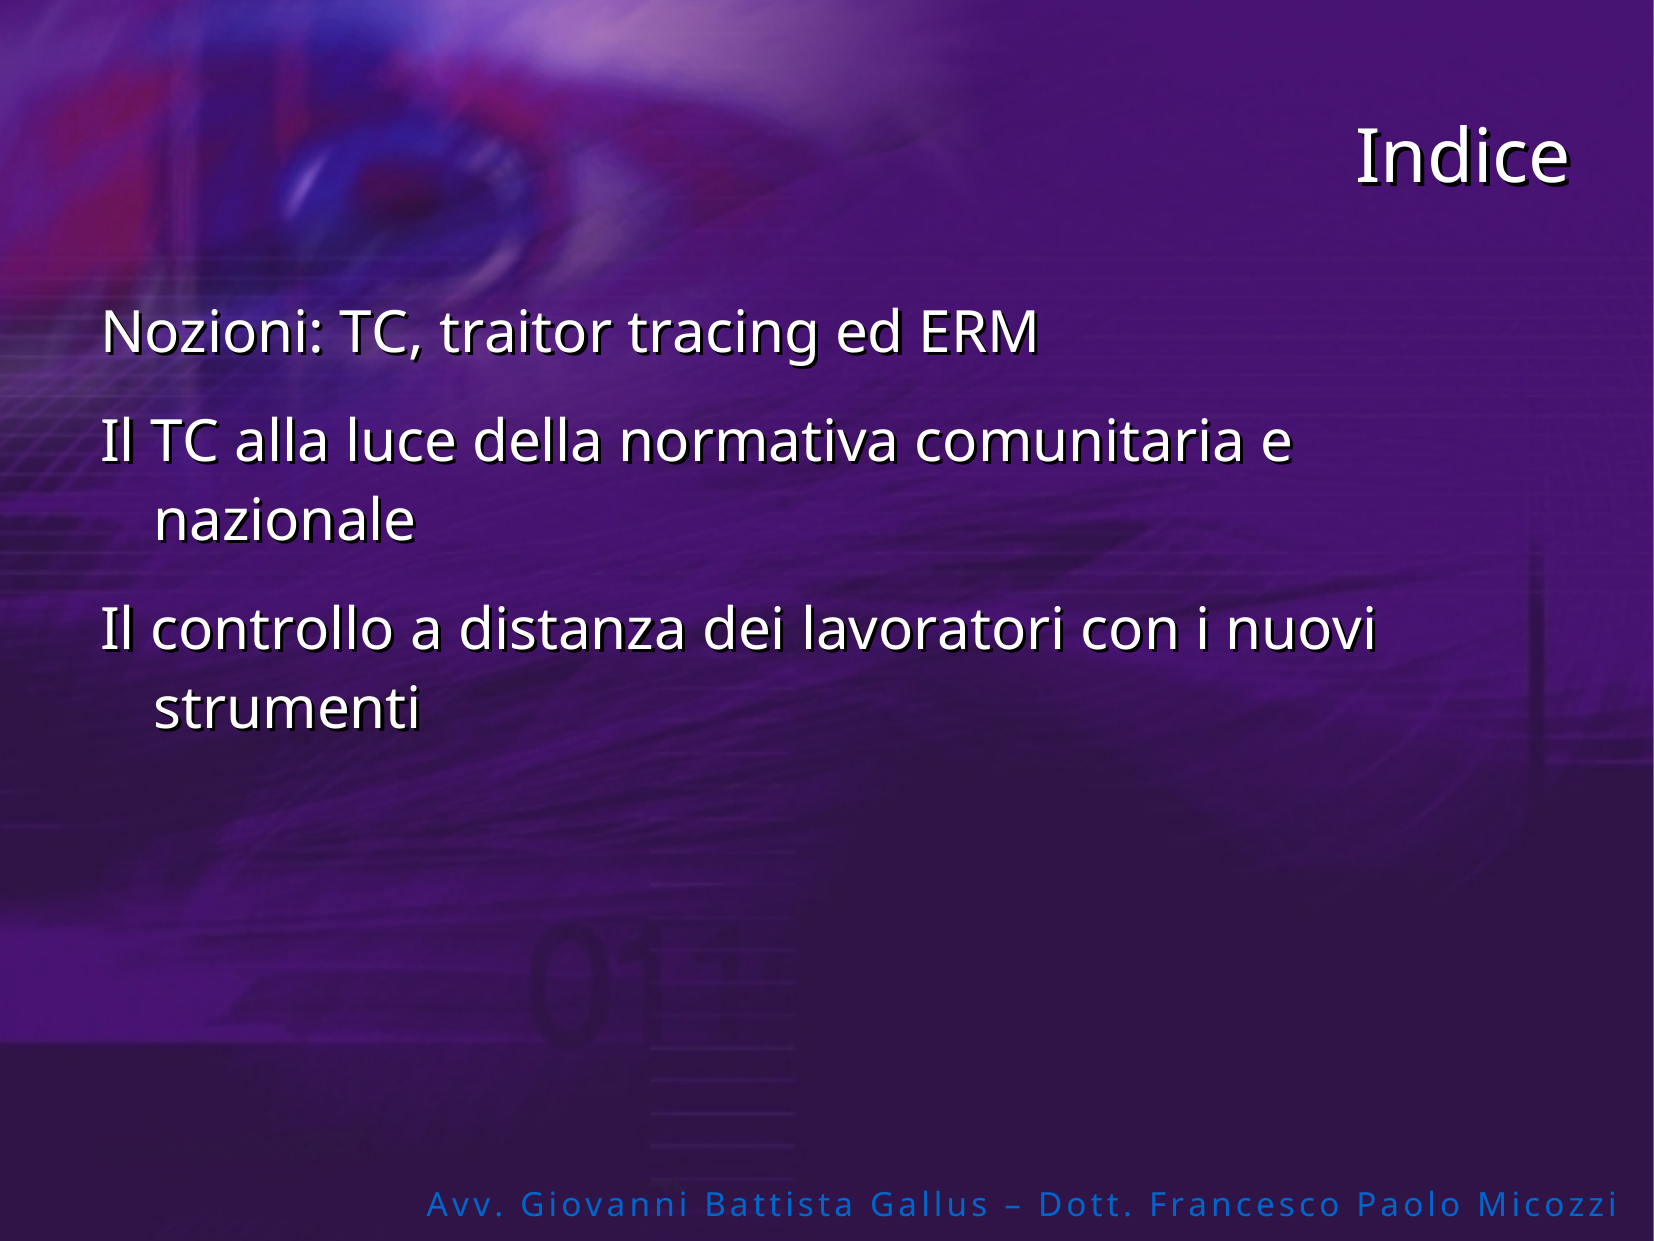

# Indice
Nozioni: TC, traitor tracing ed ERM
Il TC alla luce della normativa comunitaria e nazionale
Il controllo a distanza dei lavoratori con i nuovi strumenti
dott. Francesco Paolo Micozzi - f.micozzi@studionati.it